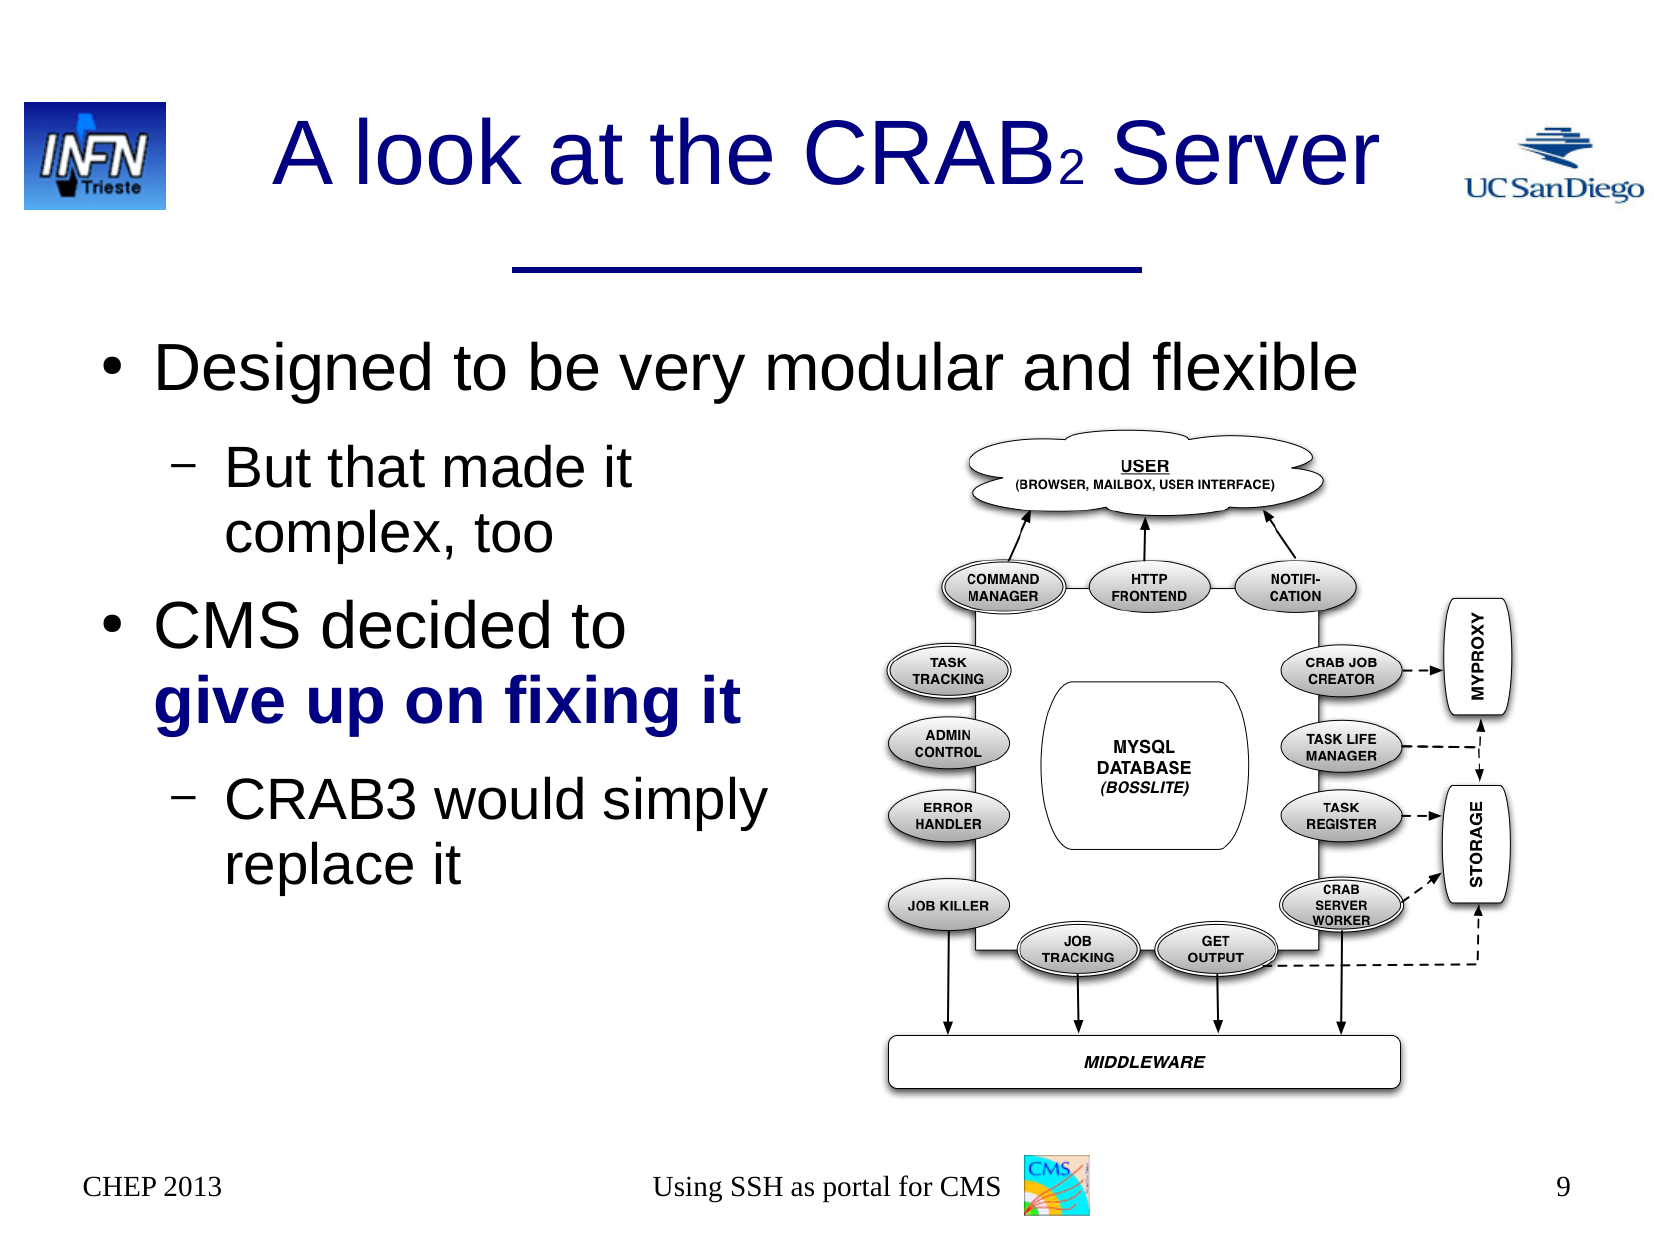

# A look at the CRAB2 Server
Designed to be very modular and flexible
But that made it
complex, too
CMS decided to
give up on fixing it
CRAB3 would simply
replace it
CHEP 2013
Using SSH as portal for CMS
9